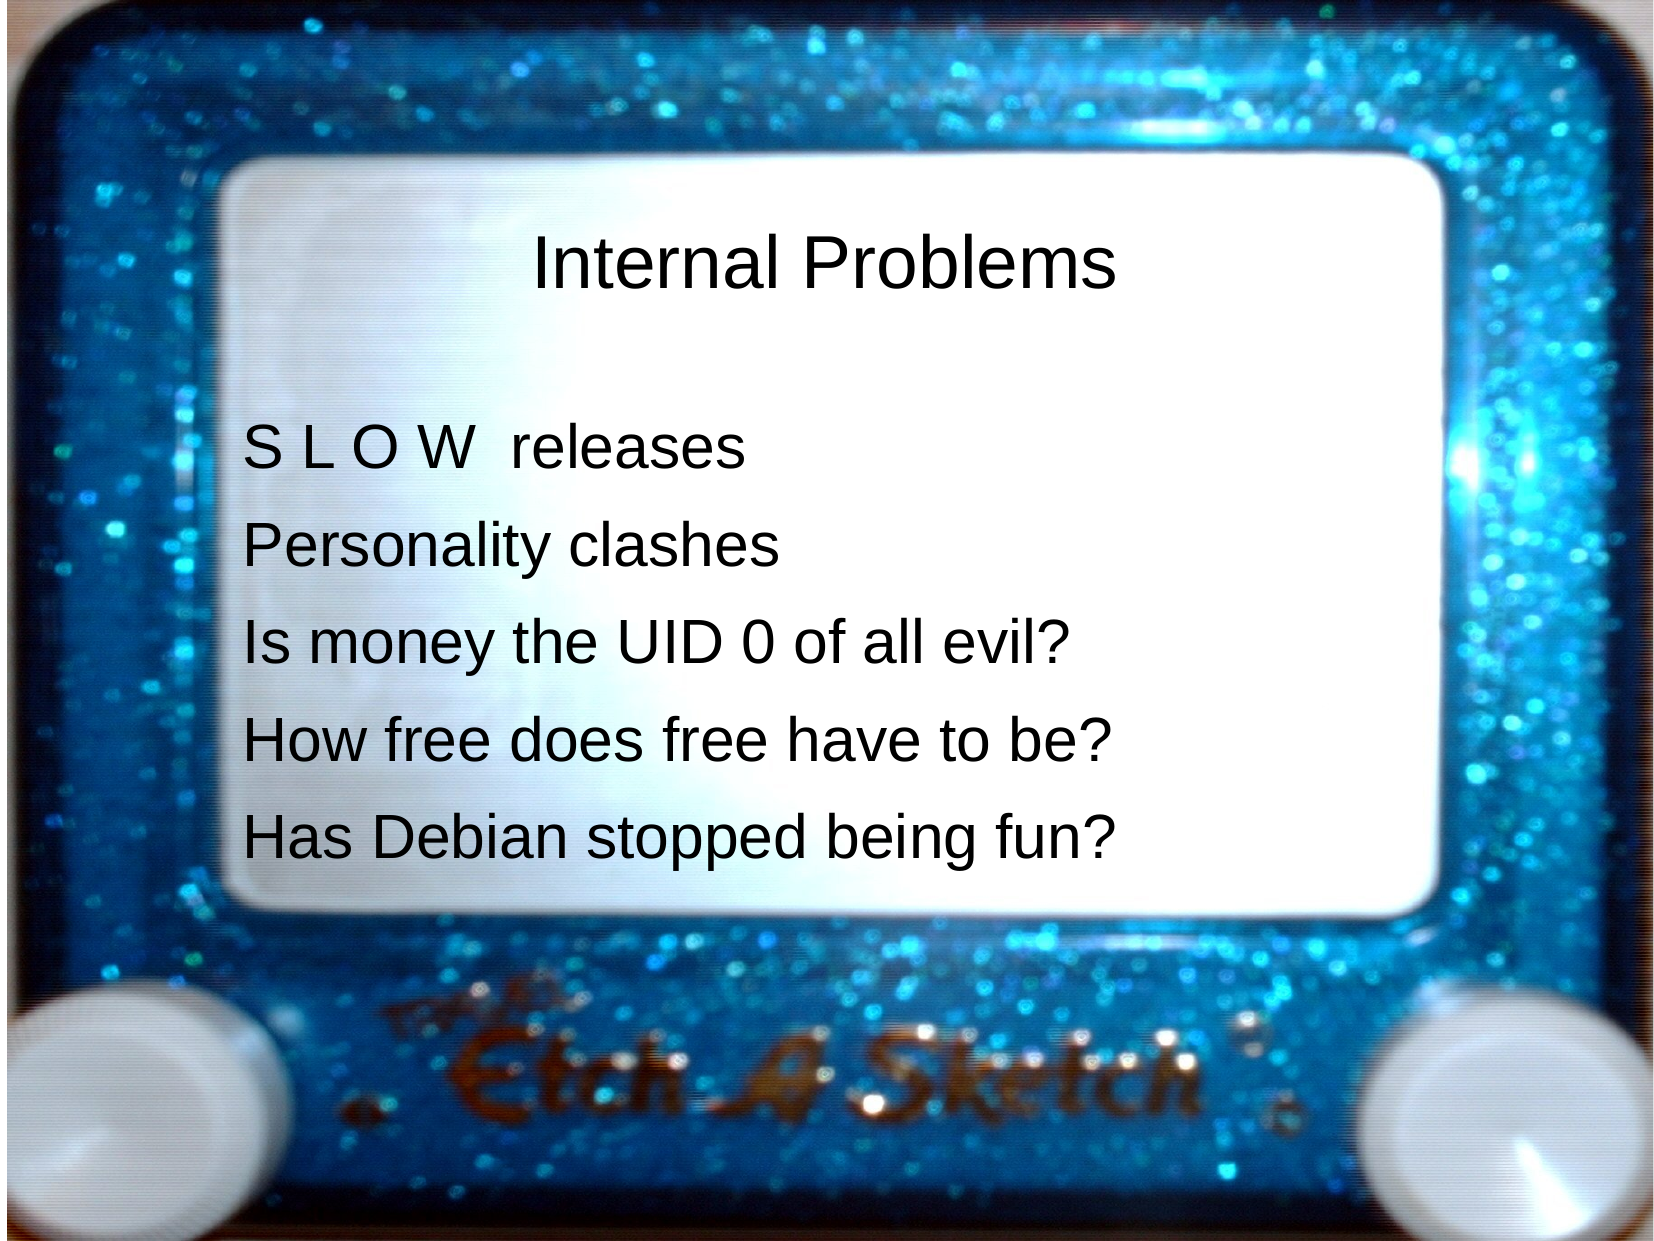

# Internal Problems
S L O W releases
Personality clashes
Is money the UID 0 of all evil?
How free does free have to be?
Has Debian stopped being fun?